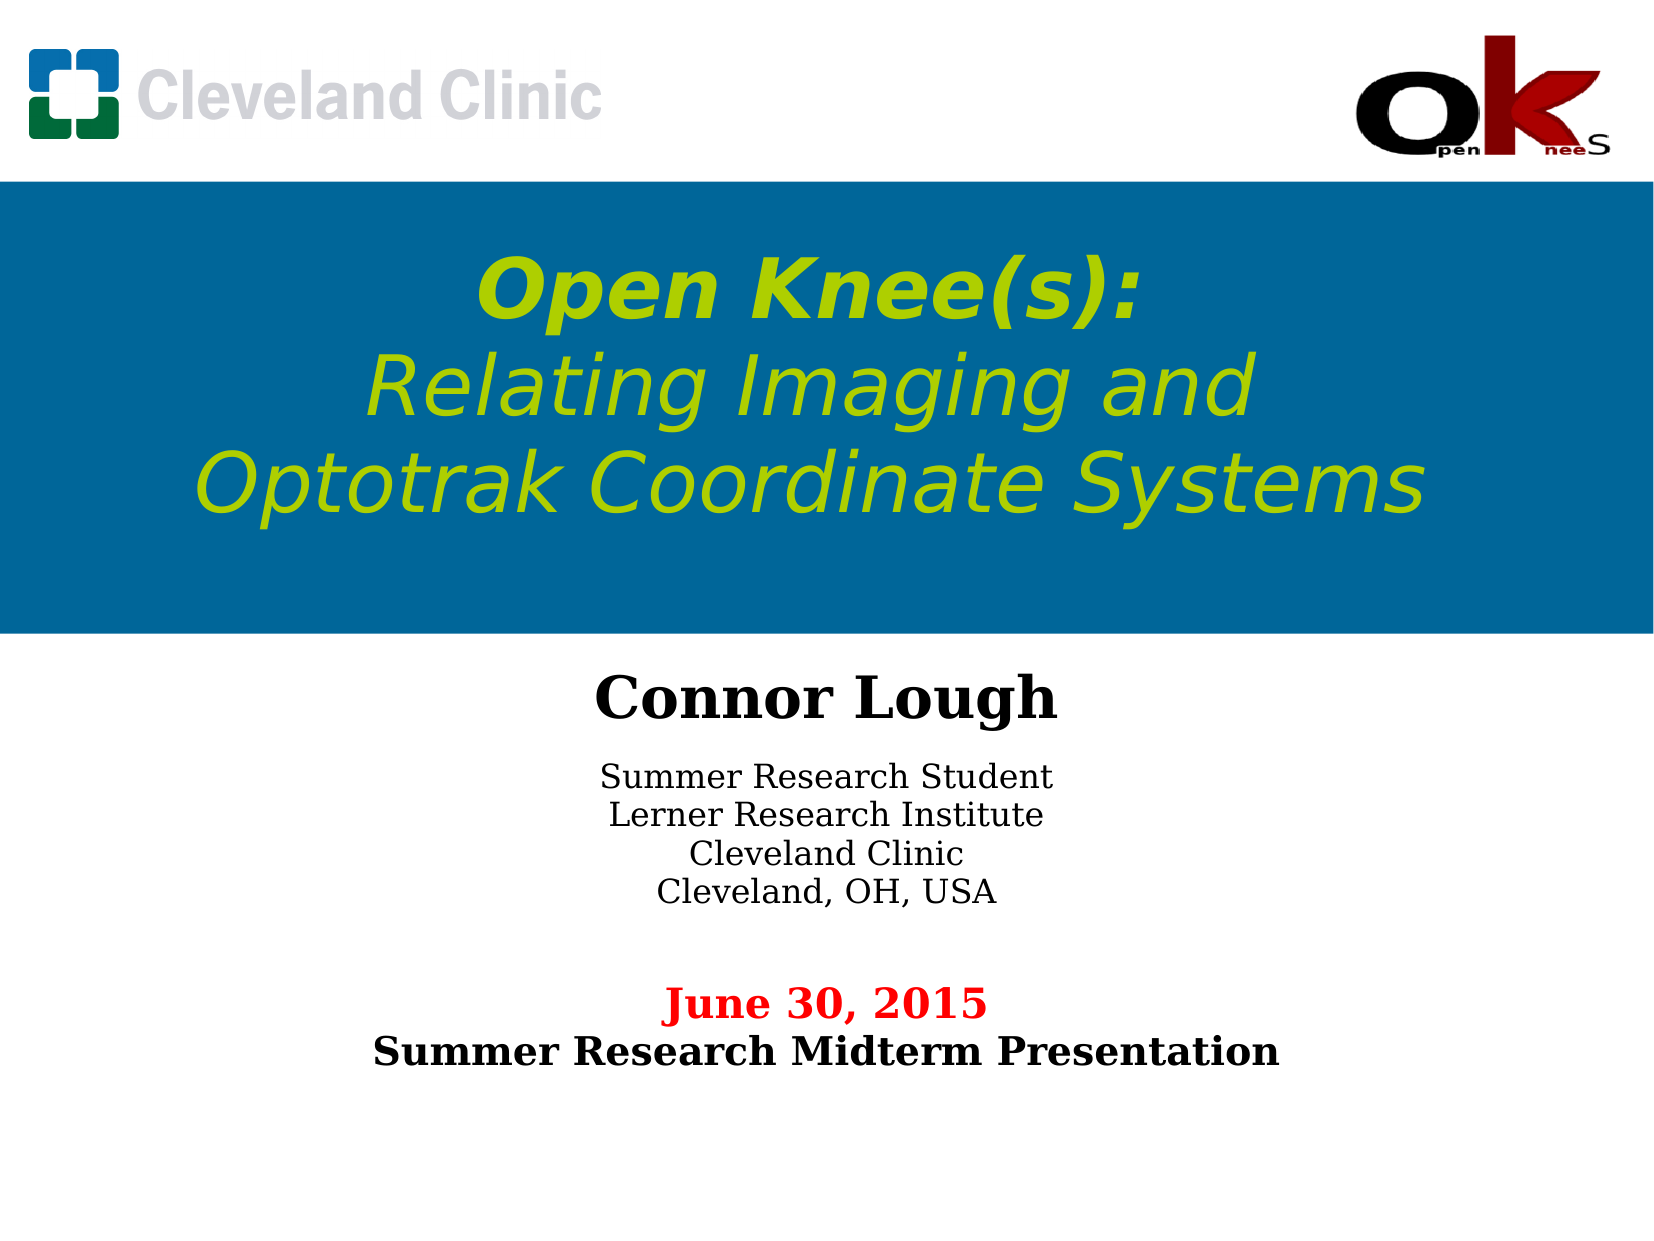

Open Knee(s):
Relating Imaging and Optotrak Coordinate Systems
Connor Lough
Summer Research Student
Lerner Research Institute
Cleveland Clinic
Cleveland, OH, USA
June 30, 2015
Summer Research Midterm Presentation